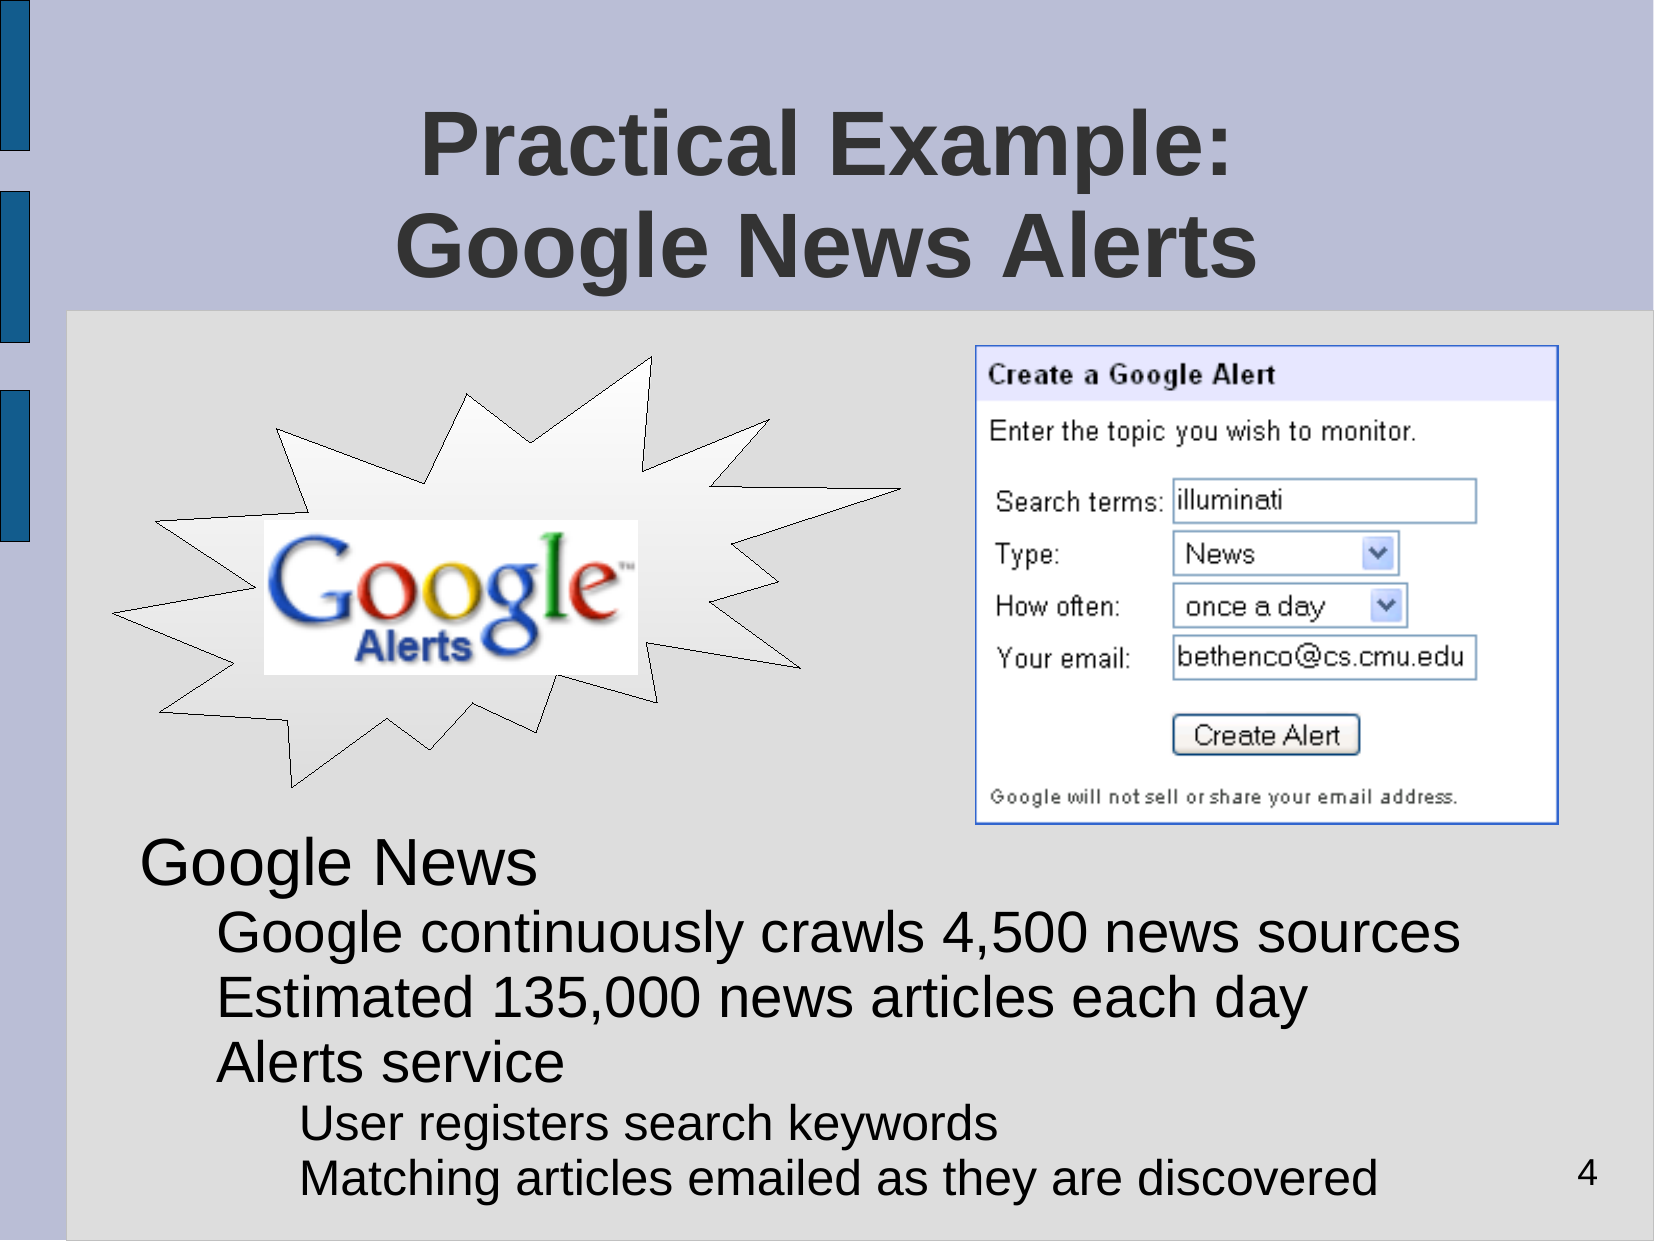

# Practical Example: Google News Alerts
Google News
Google continuously crawls 4,500 news sources
Estimated 135,000 news articles each day
Alerts service
User registers search keywords
Matching articles emailed as they are discovered